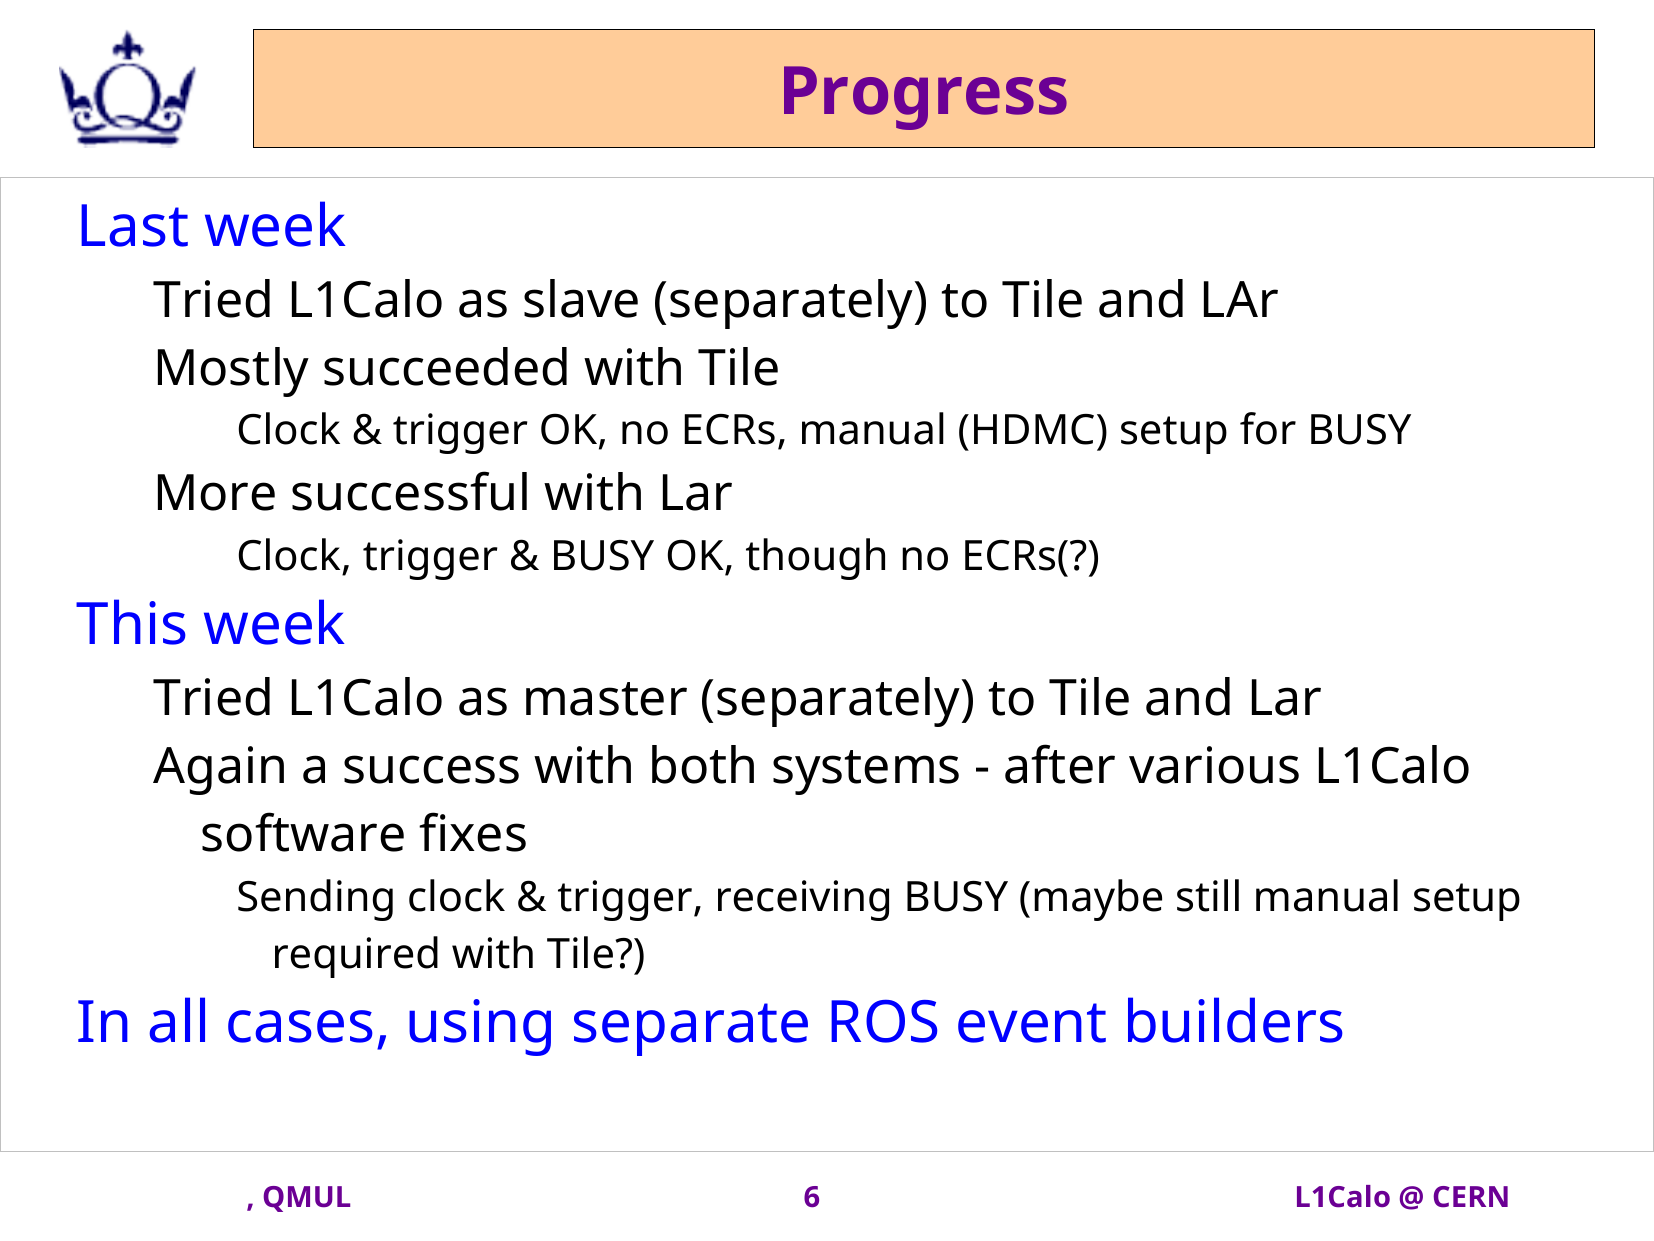

# Progress
Last week
Tried L1Calo as slave (separately) to Tile and LAr
Mostly succeeded with Tile
Clock & trigger OK, no ECRs, manual (HDMC) setup for BUSY
More successful with Lar
Clock, trigger & BUSY OK, though no ECRs(?)
This week
Tried L1Calo as master (separately) to Tile and Lar
Again a success with both systems - after various L1Calo software fixes
Sending clock & trigger, receiving BUSY (maybe still manual setup required with Tile?)
In all cases, using separate ROS event builders